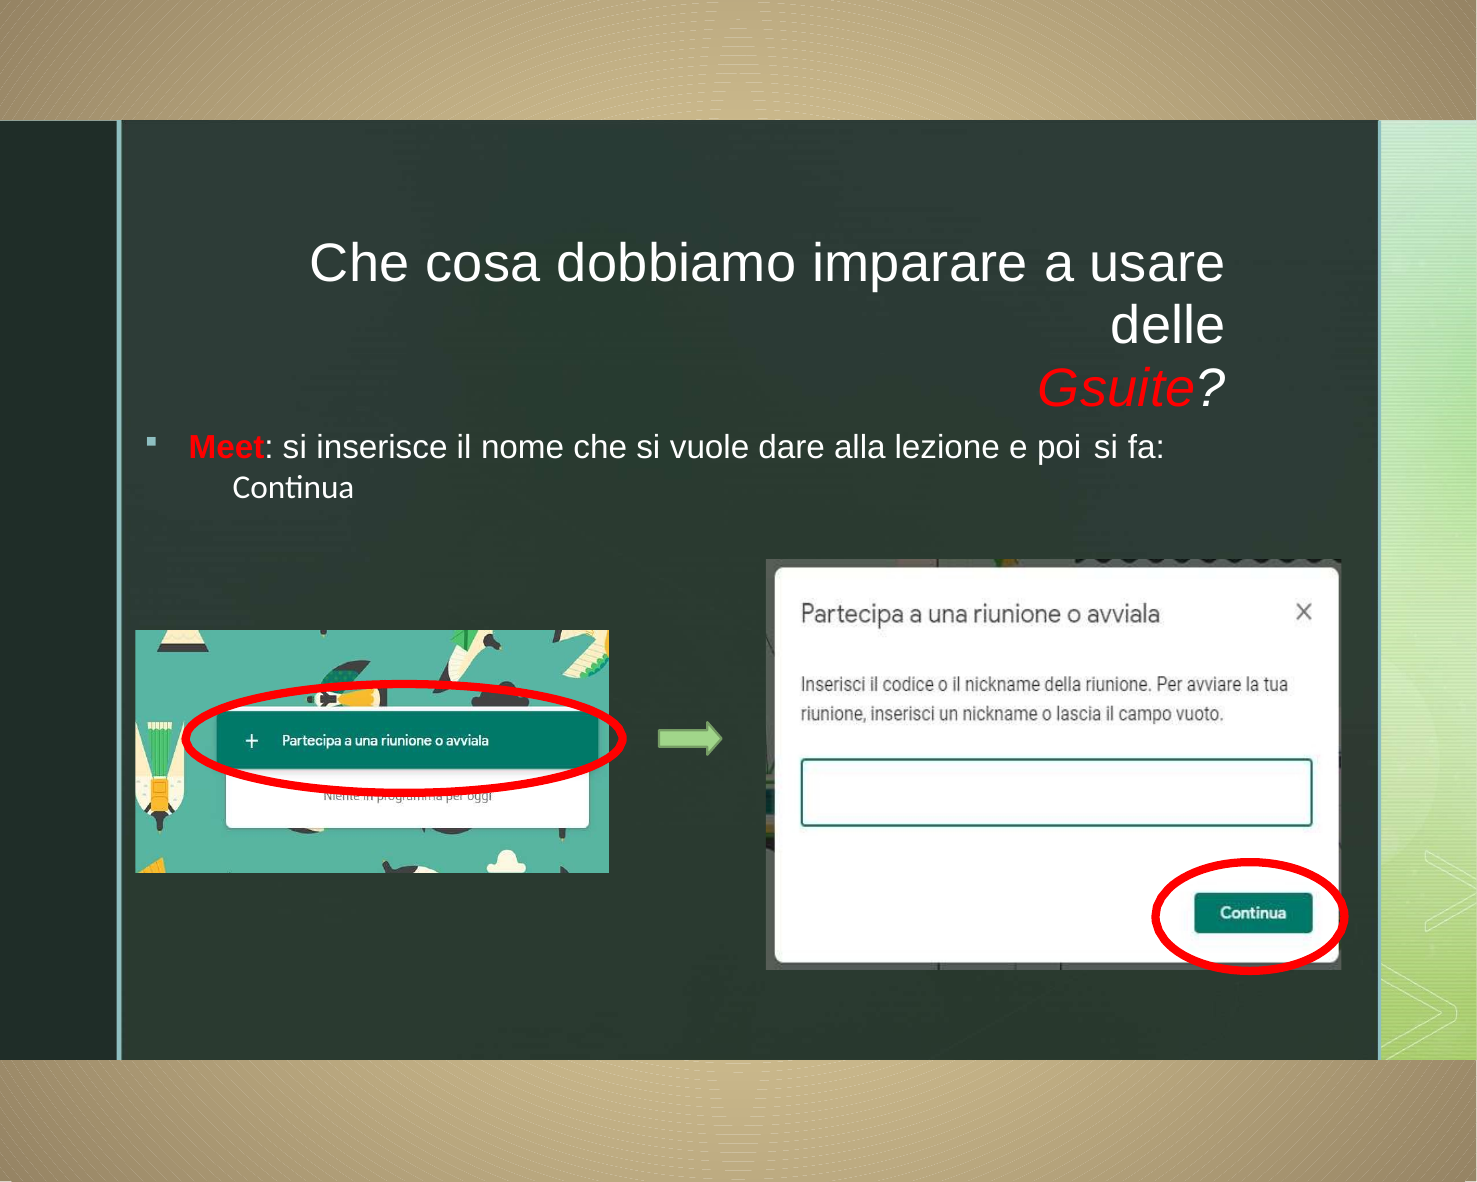

# Che cosa dobbiamo imparare a usare delle
Gsuite?
Meet: si inserisce il nome che si vuole dare alla lezione e poi si fa:	Continua